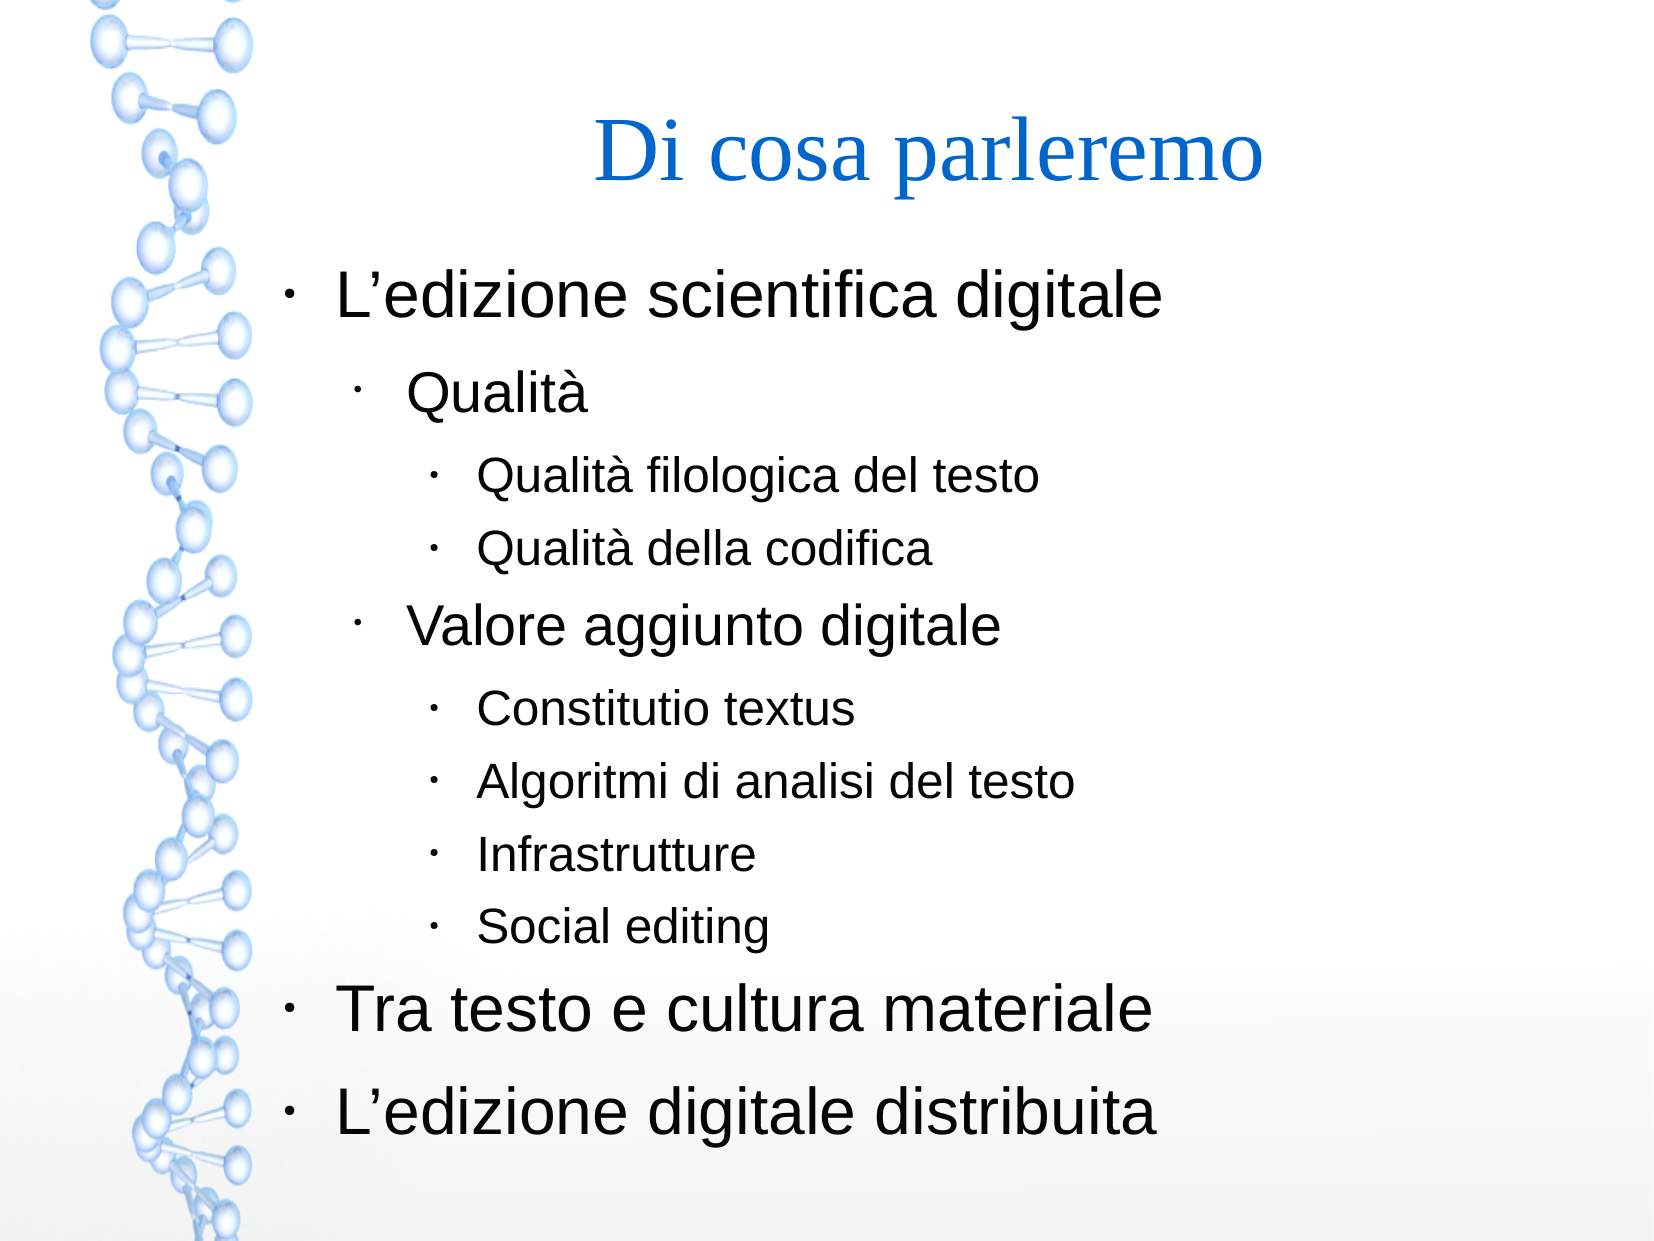

# Di cosa parleremo
L’edizione scientifica digitale
Qualità
Qualità filologica del testo
Qualità della codifica
Valore aggiunto digitale
Constitutio textus
Algoritmi di analisi del testo
Infrastrutture
Social editing
Tra testo e cultura materiale
L’edizione digitale distribuita